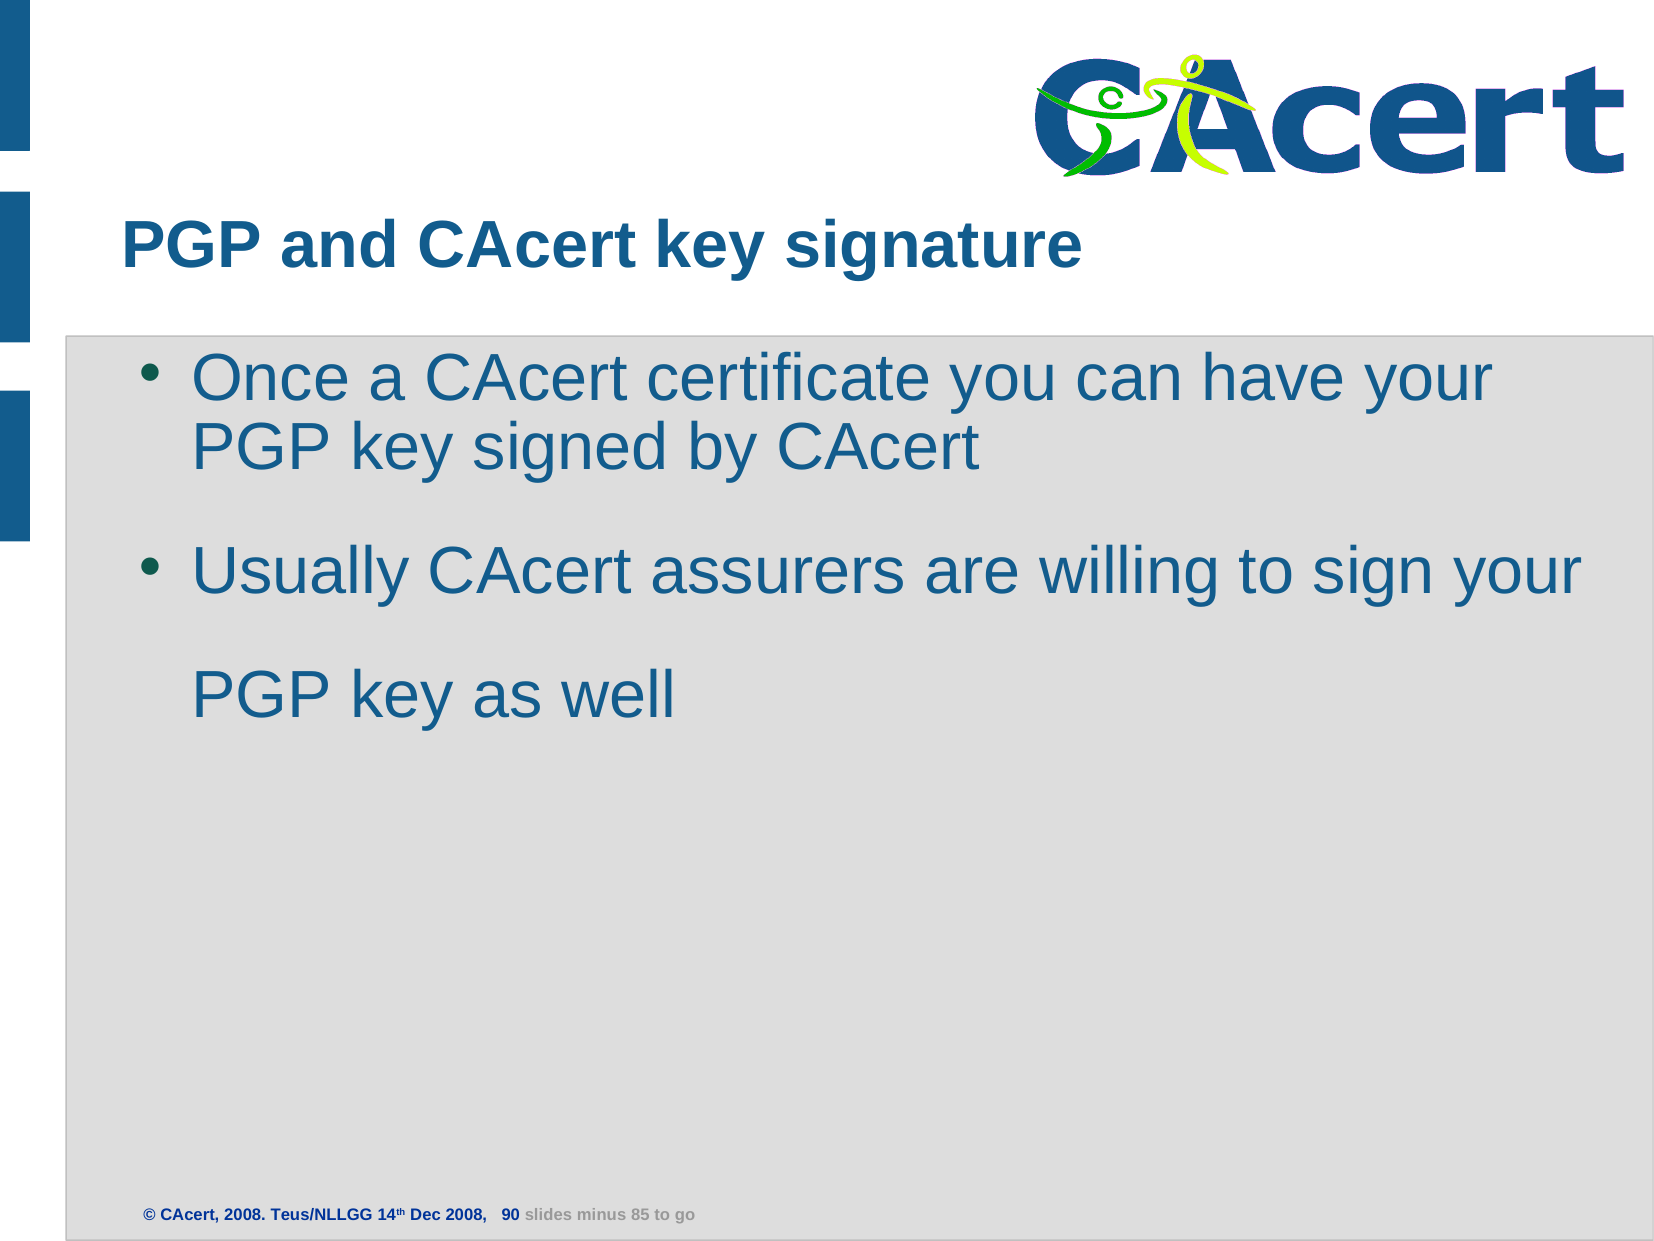

# PGP and CAcert key signature
Once a CAcert certificate you can have your PGP key signed by CAcert
Usually CAcert assurers are willing to sign your PGP key as well